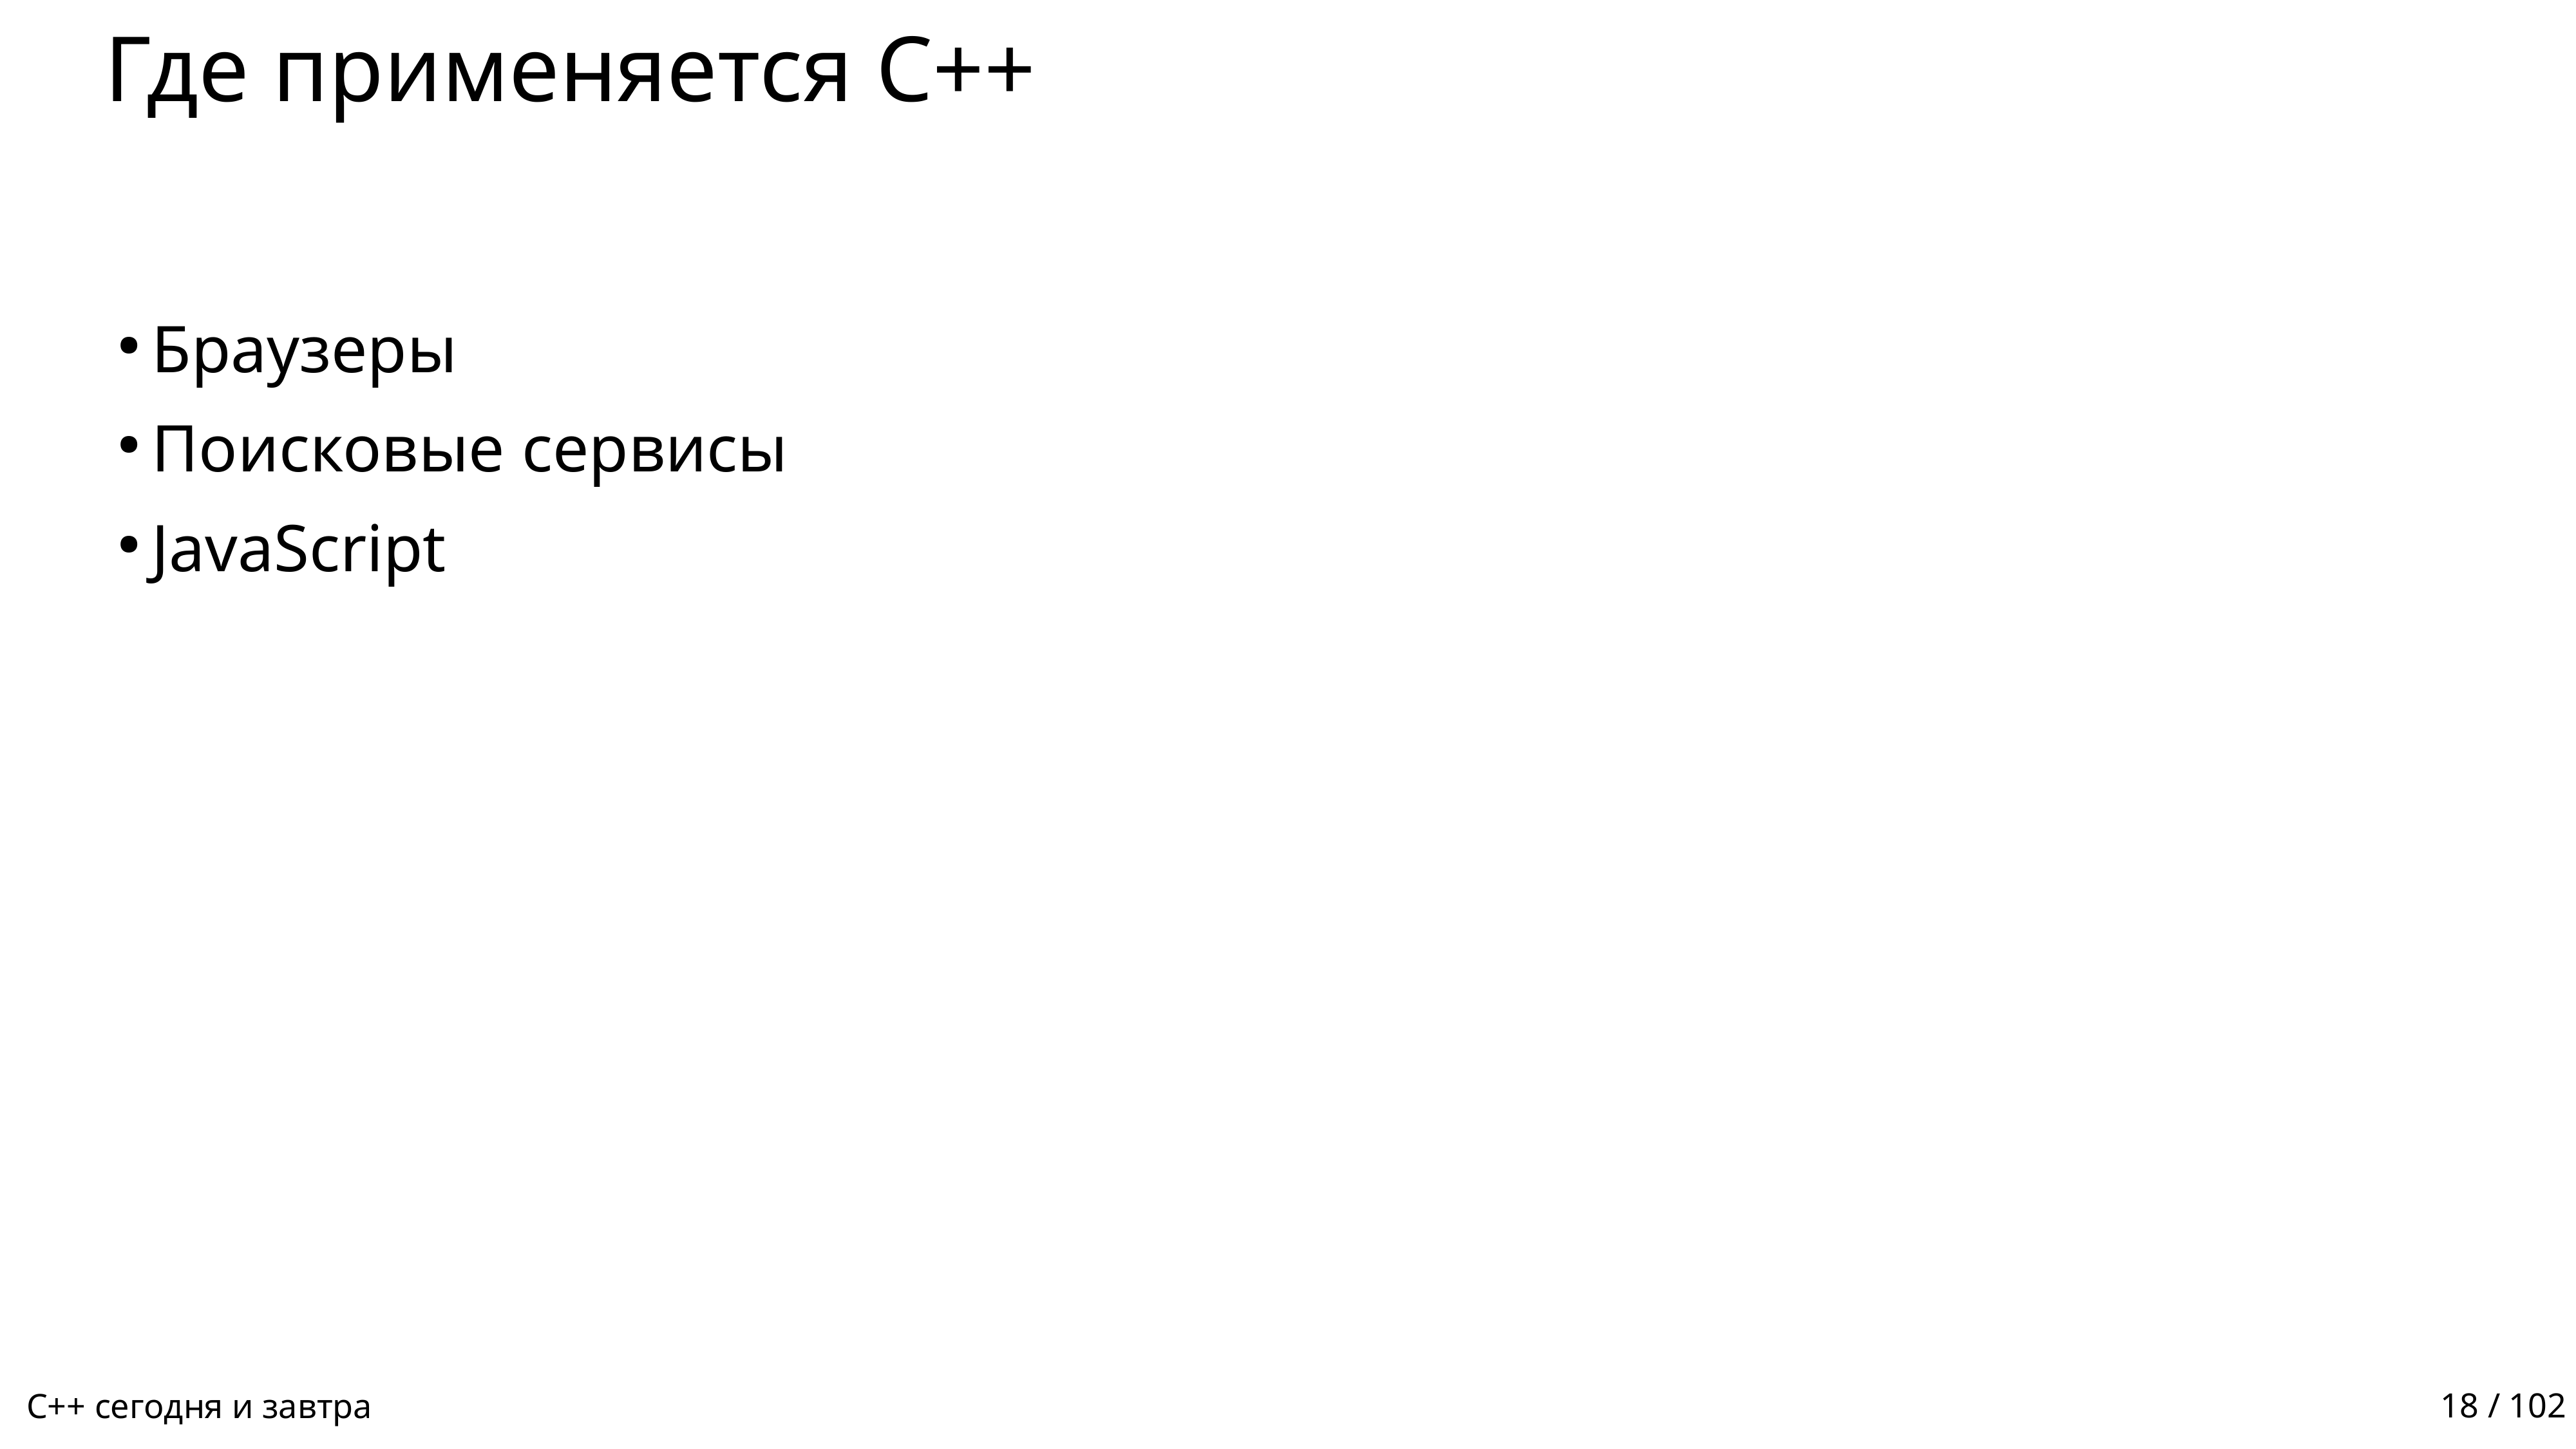

Где применяется C++
# Браузеры
Поисковые сервисы
JavaScript
C++ сегодня и завтра